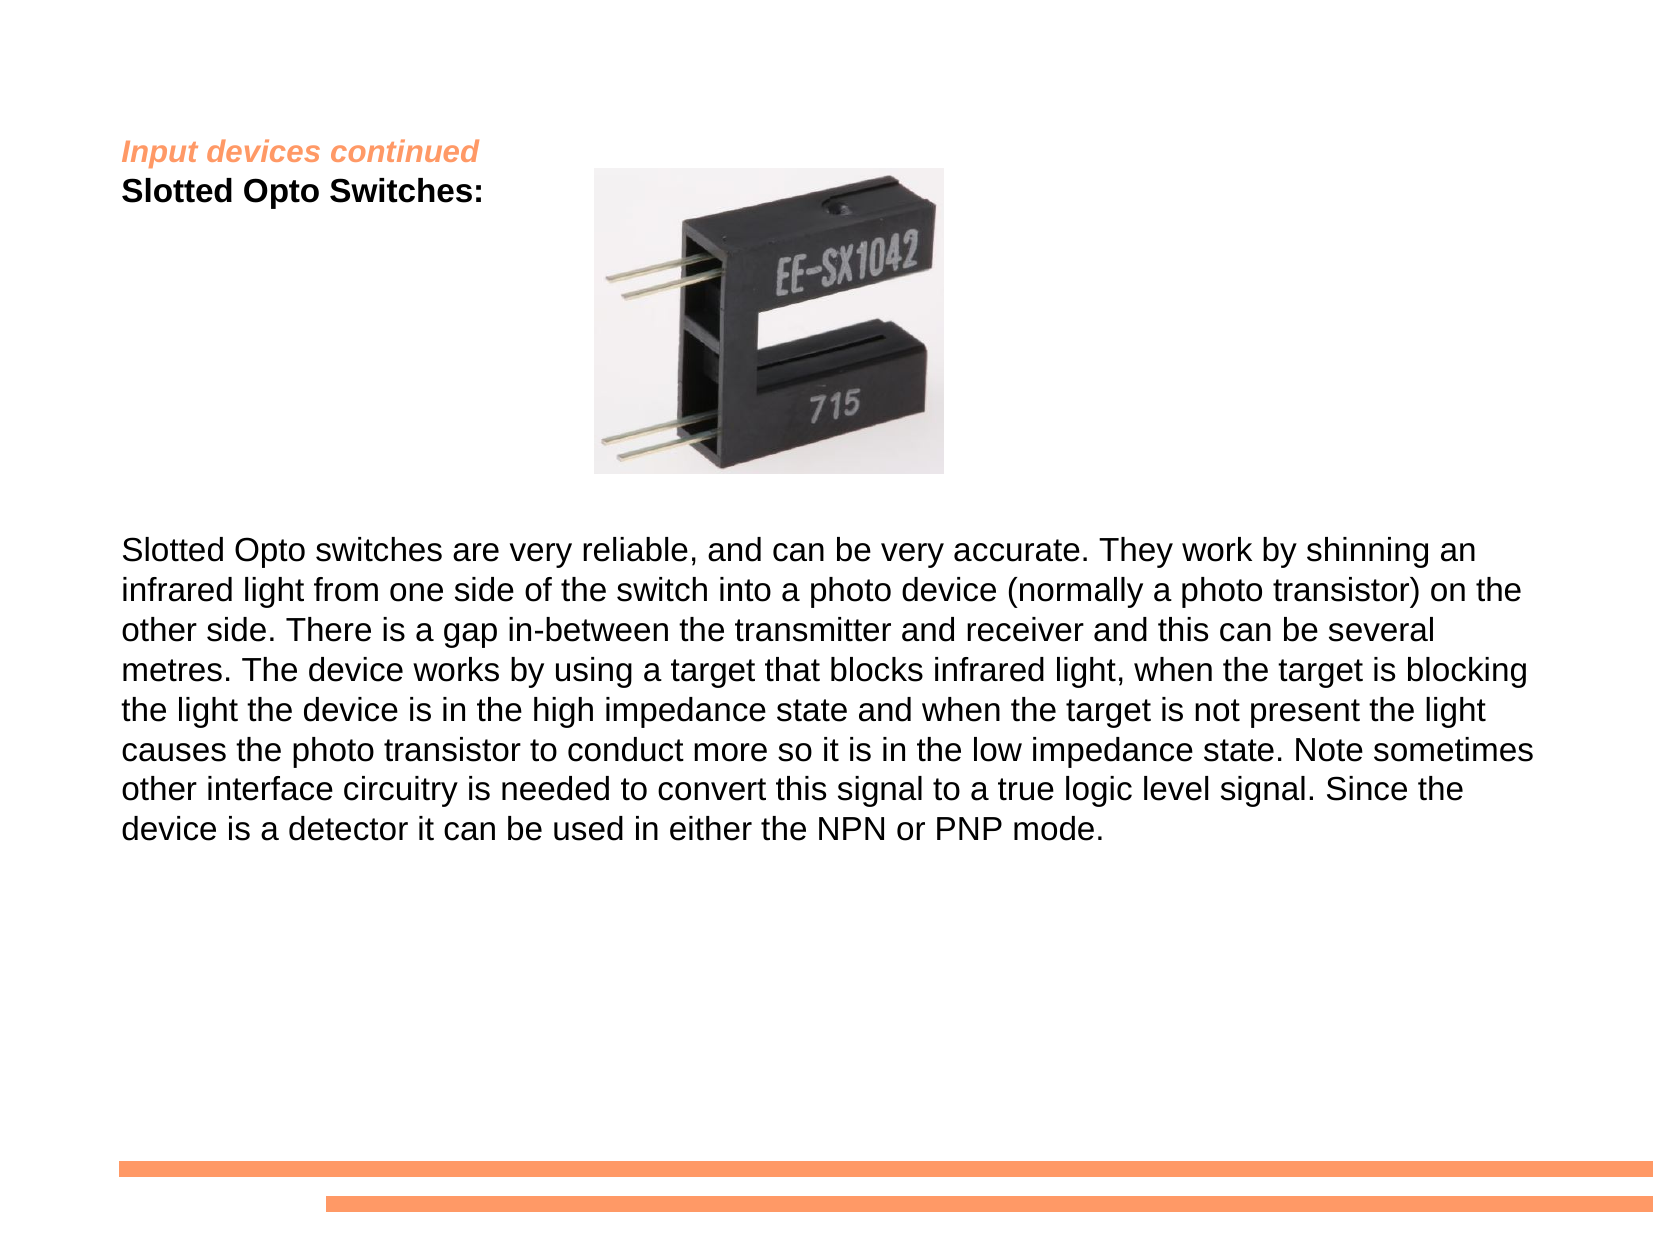

# Input devices continued
Slotted Opto Switches:
Slotted Opto switches are very reliable, and can be very accurate. They work by shinning an infrared light from one side of the switch into a photo device (normally a photo transistor) on the other side. There is a gap in-between the transmitter and receiver and this can be several metres. The device works by using a target that blocks infrared light, when the target is blocking the light the device is in the high impedance state and when the target is not present the light causes the photo transistor to conduct more so it is in the low impedance state. Note sometimes other interface circuitry is needed to convert this signal to a true logic level signal. Since the device is a detector it can be used in either the NPN or PNP mode.